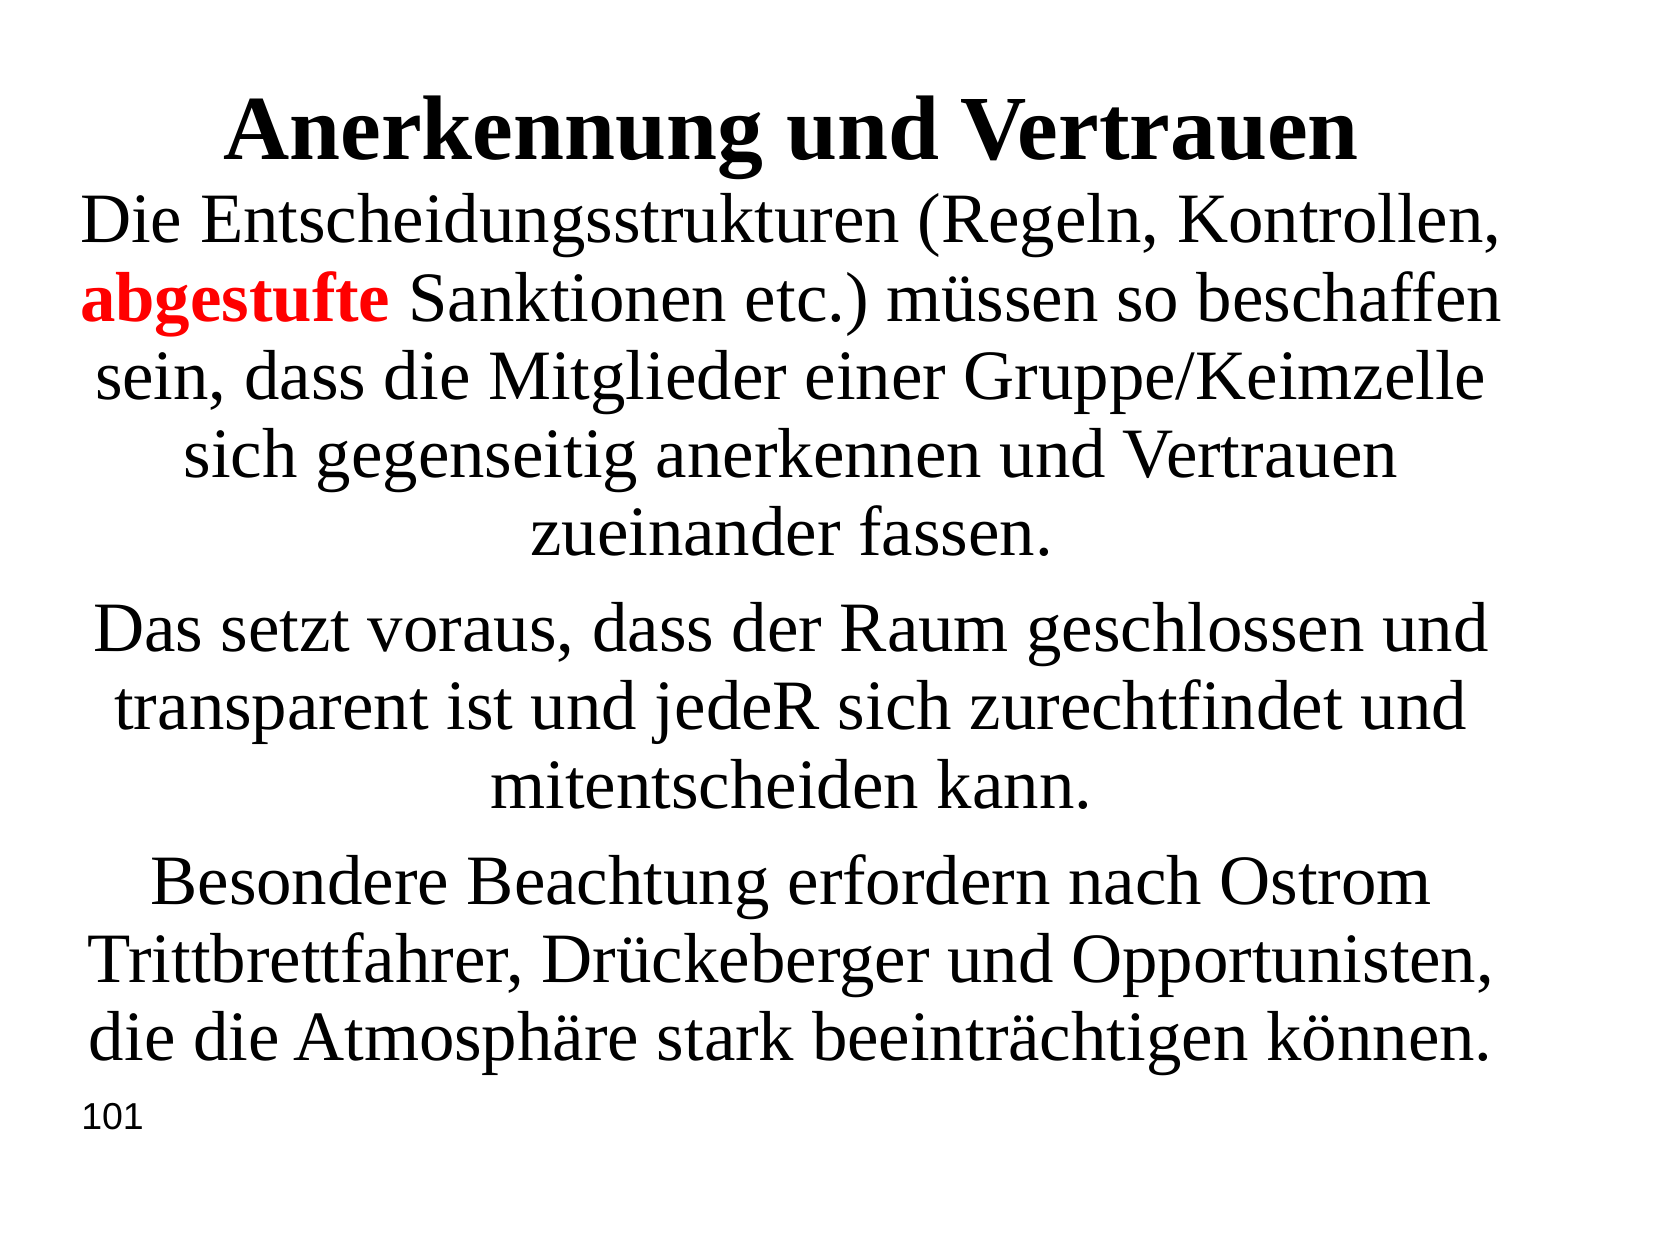

Anerkennung und Vertrauen
Die Entscheidungsstrukturen (Regeln, Kontrollen, abgestufte Sanktionen etc.) müssen so beschaffen sein, dass die Mitglieder einer Gruppe/Keimzelle sich gegenseitig anerkennen und Vertrauen zueinander fassen.
Das setzt voraus, dass der Raum geschlossen und transparent ist und jedeR sich zurechtfindet und mitentscheiden kann.
Besondere Beachtung erfordern nach Ostrom Trittbrettfahrer, Drückeberger und Opportunisten, die die Atmosphäre stark beeinträchtigen können.